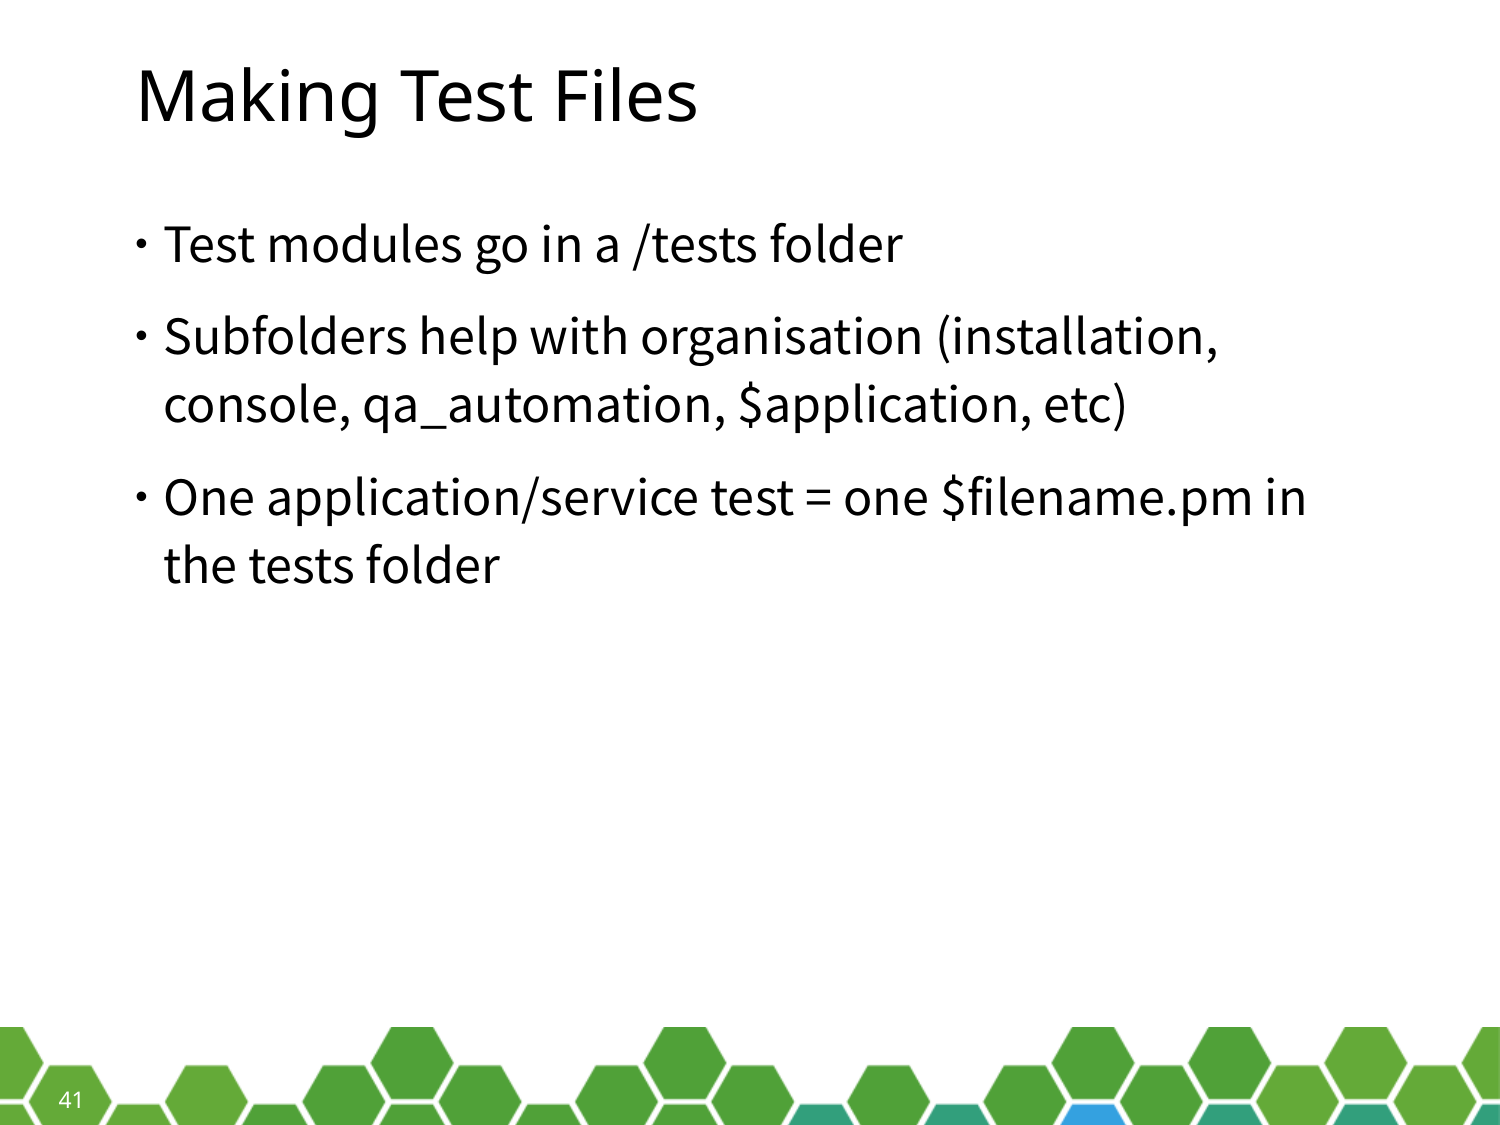

# Making Test Files
Test modules go in a /tests folder
Subfolders help with organisation (installation, console, qa_automation, $application, etc)
One application/service test = one $filename.pm in the tests folder